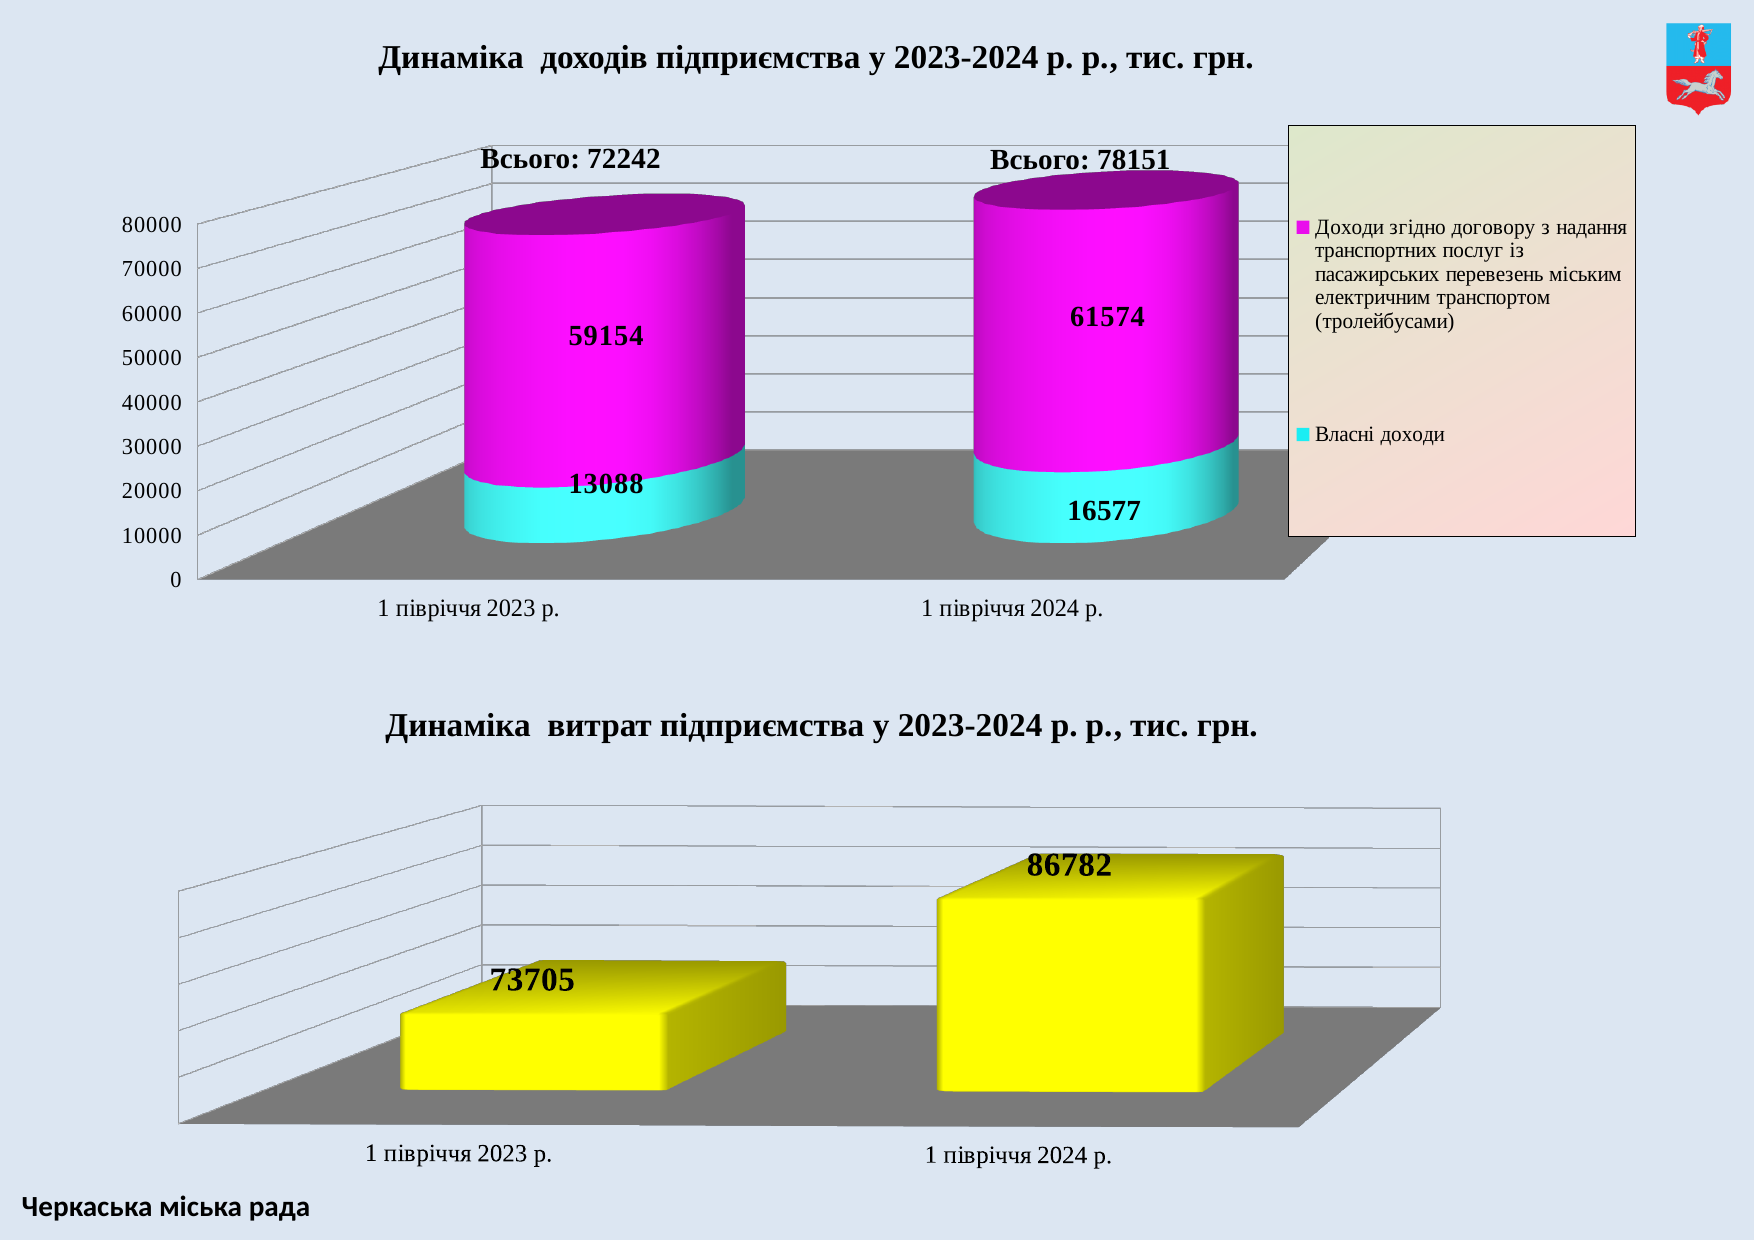

Динаміка доходів підприємства у 2023-2024 р. р., тис. грн.
[unsupported chart]
Всього: 72242
Всього: 78151
16577
Динаміка витрат підприємства у 2023-2024 р. р., тис. грн.
[unsupported chart]
Черкаська міська рада